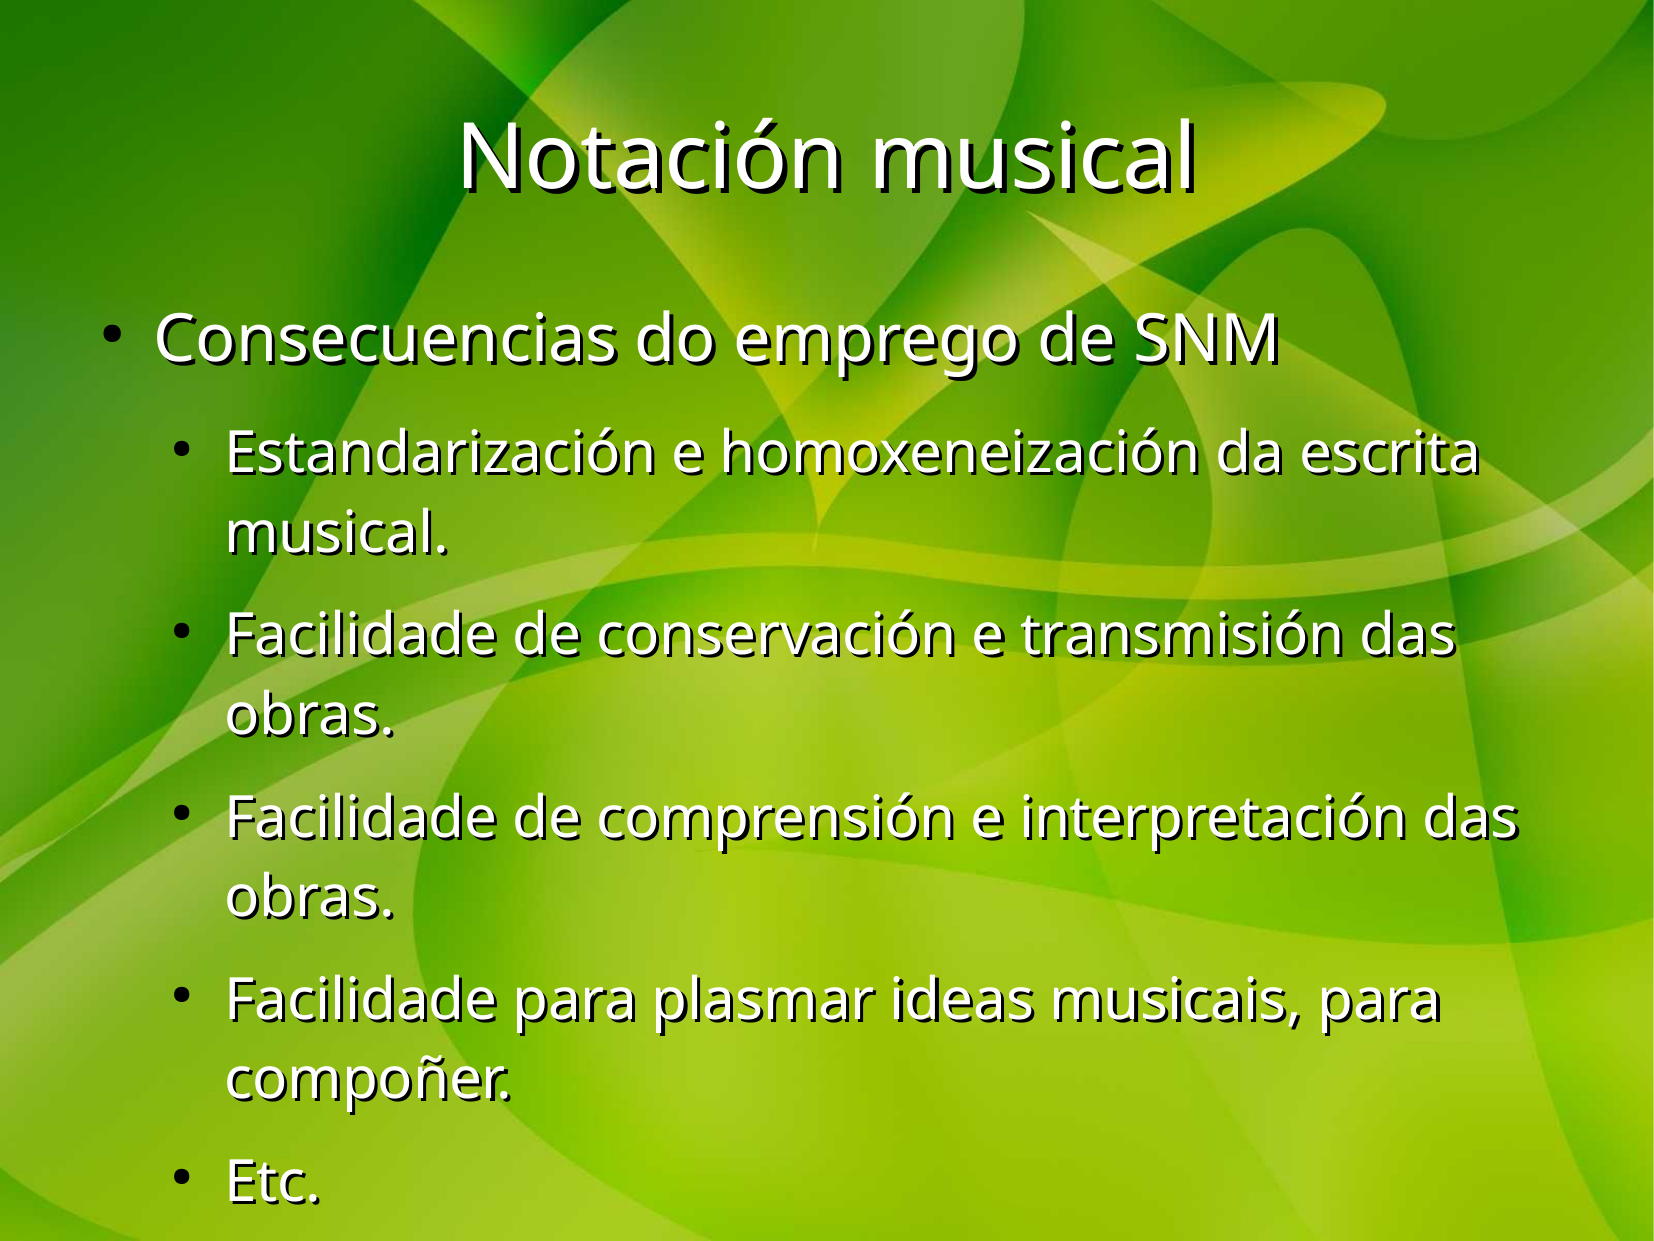

# Notación musical
Consecuencias do emprego de SNM
Estandarización e homoxeneización da escrita musical.
Facilidade de conservación e transmisión das obras.
Facilidade de comprensión e interpretación das obras.
Facilidade para plasmar ideas musicais, para compoñer.
Etc.